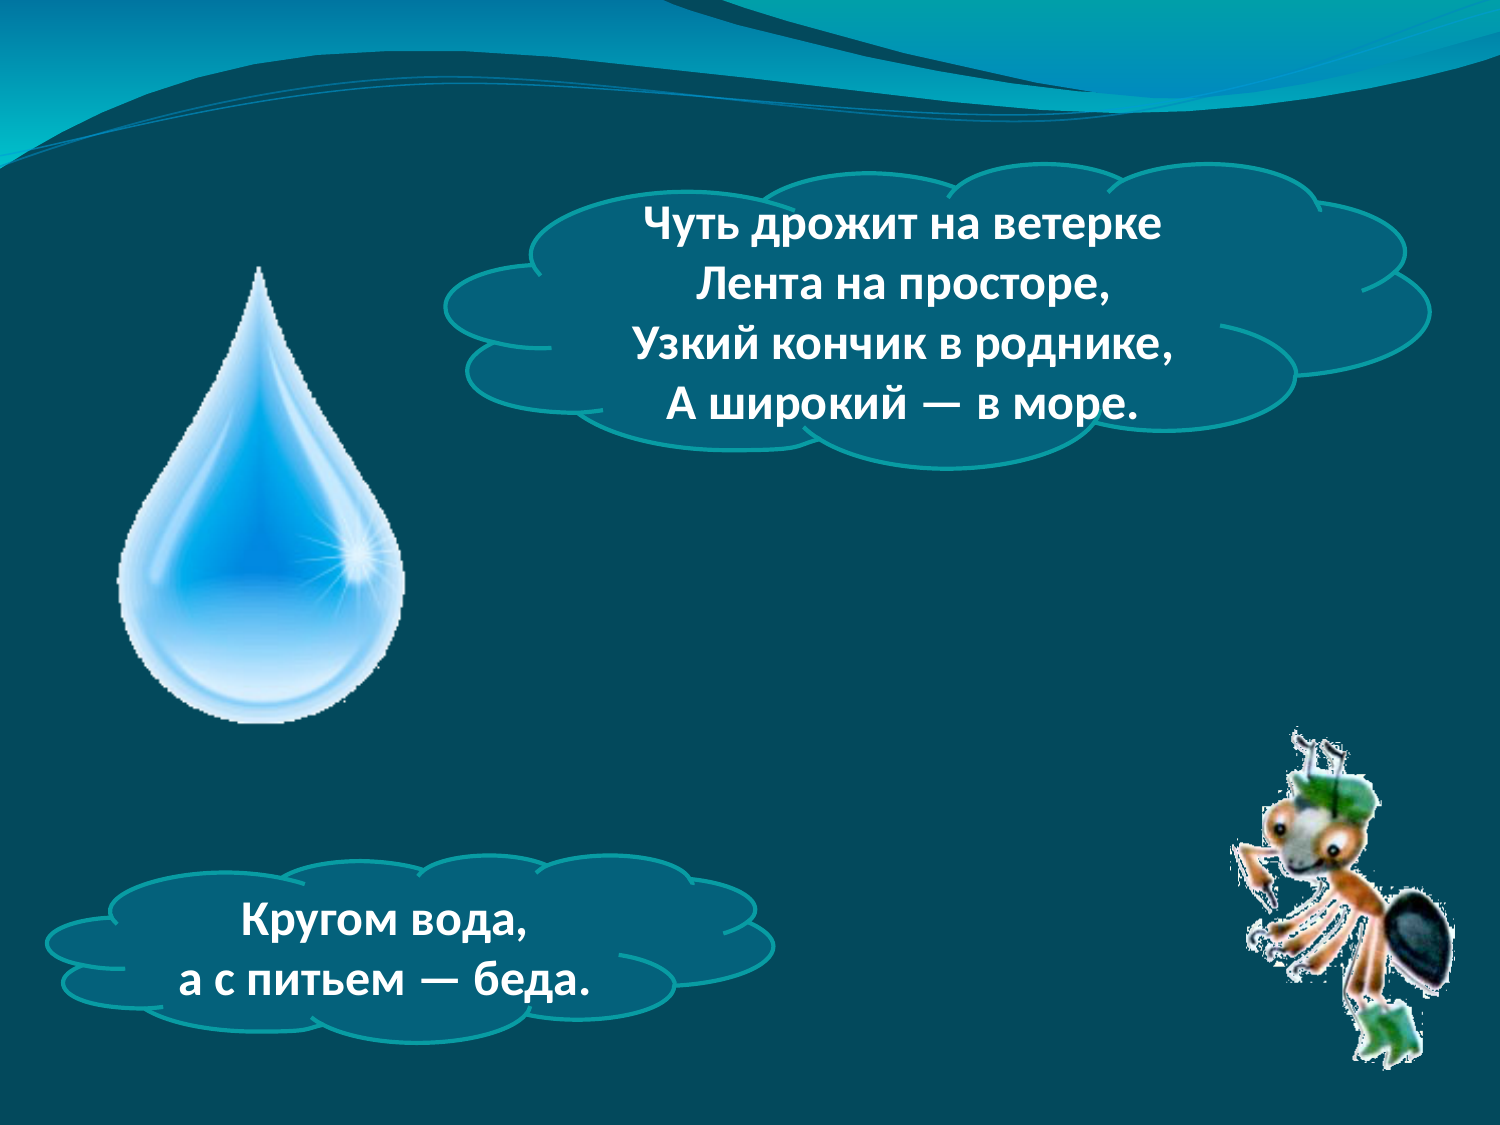

Чуть дрожит на ветерке
Лента на просторе,
Узкий кончик в роднике,
А широкий — в море.
Кругом вода, а с питьем — беда.